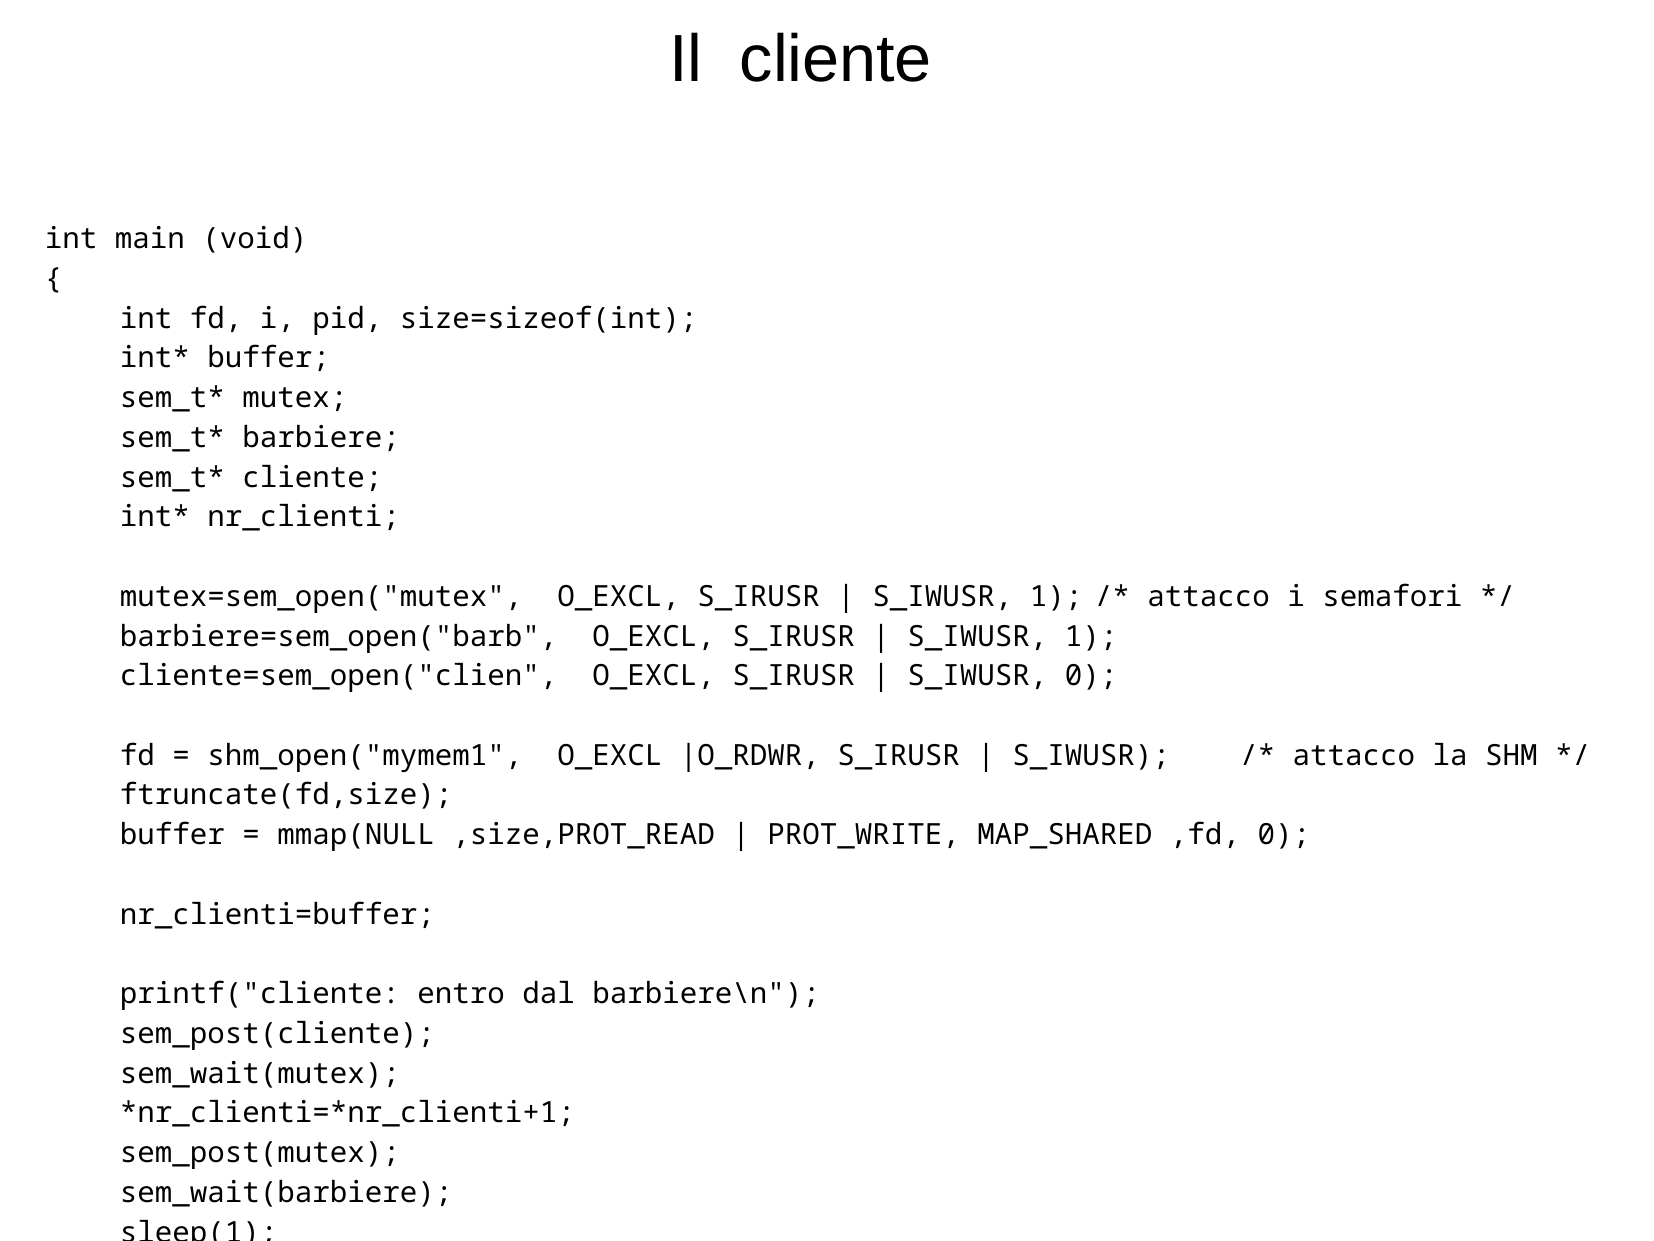

# Il cliente
int main (void)
{
	int fd, i, pid, size=sizeof(int);
	int* buffer;
	sem_t* mutex;
	sem_t* barbiere;
	sem_t* cliente;
	int* nr_clienti;
	mutex=sem_open("mutex", O_EXCL, S_IRUSR | S_IWUSR, 1);	/* attacco i semafori */
	barbiere=sem_open("barb", O_EXCL, S_IRUSR | S_IWUSR, 1);
	cliente=sem_open("clien", O_EXCL, S_IRUSR | S_IWUSR, 0);
	fd = shm_open("mymem1", O_EXCL |O_RDWR, S_IRUSR | S_IWUSR); /* attacco la SHM */
 	ftruncate(fd,size);
 	buffer = mmap(NULL ,size,PROT_READ | PROT_WRITE, MAP_SHARED ,fd, 0);
	nr_clienti=buffer;
	printf("cliente: entro dal barbiere\n");
	sem_post(cliente);
	sem_wait(mutex);
	*nr_clienti=*nr_clienti+1;
	sem_post(mutex);
	sem_wait(barbiere);
	sleep(1);
	printf("cliente %d: esco dal barbiere\n", *nr_clienti);
}